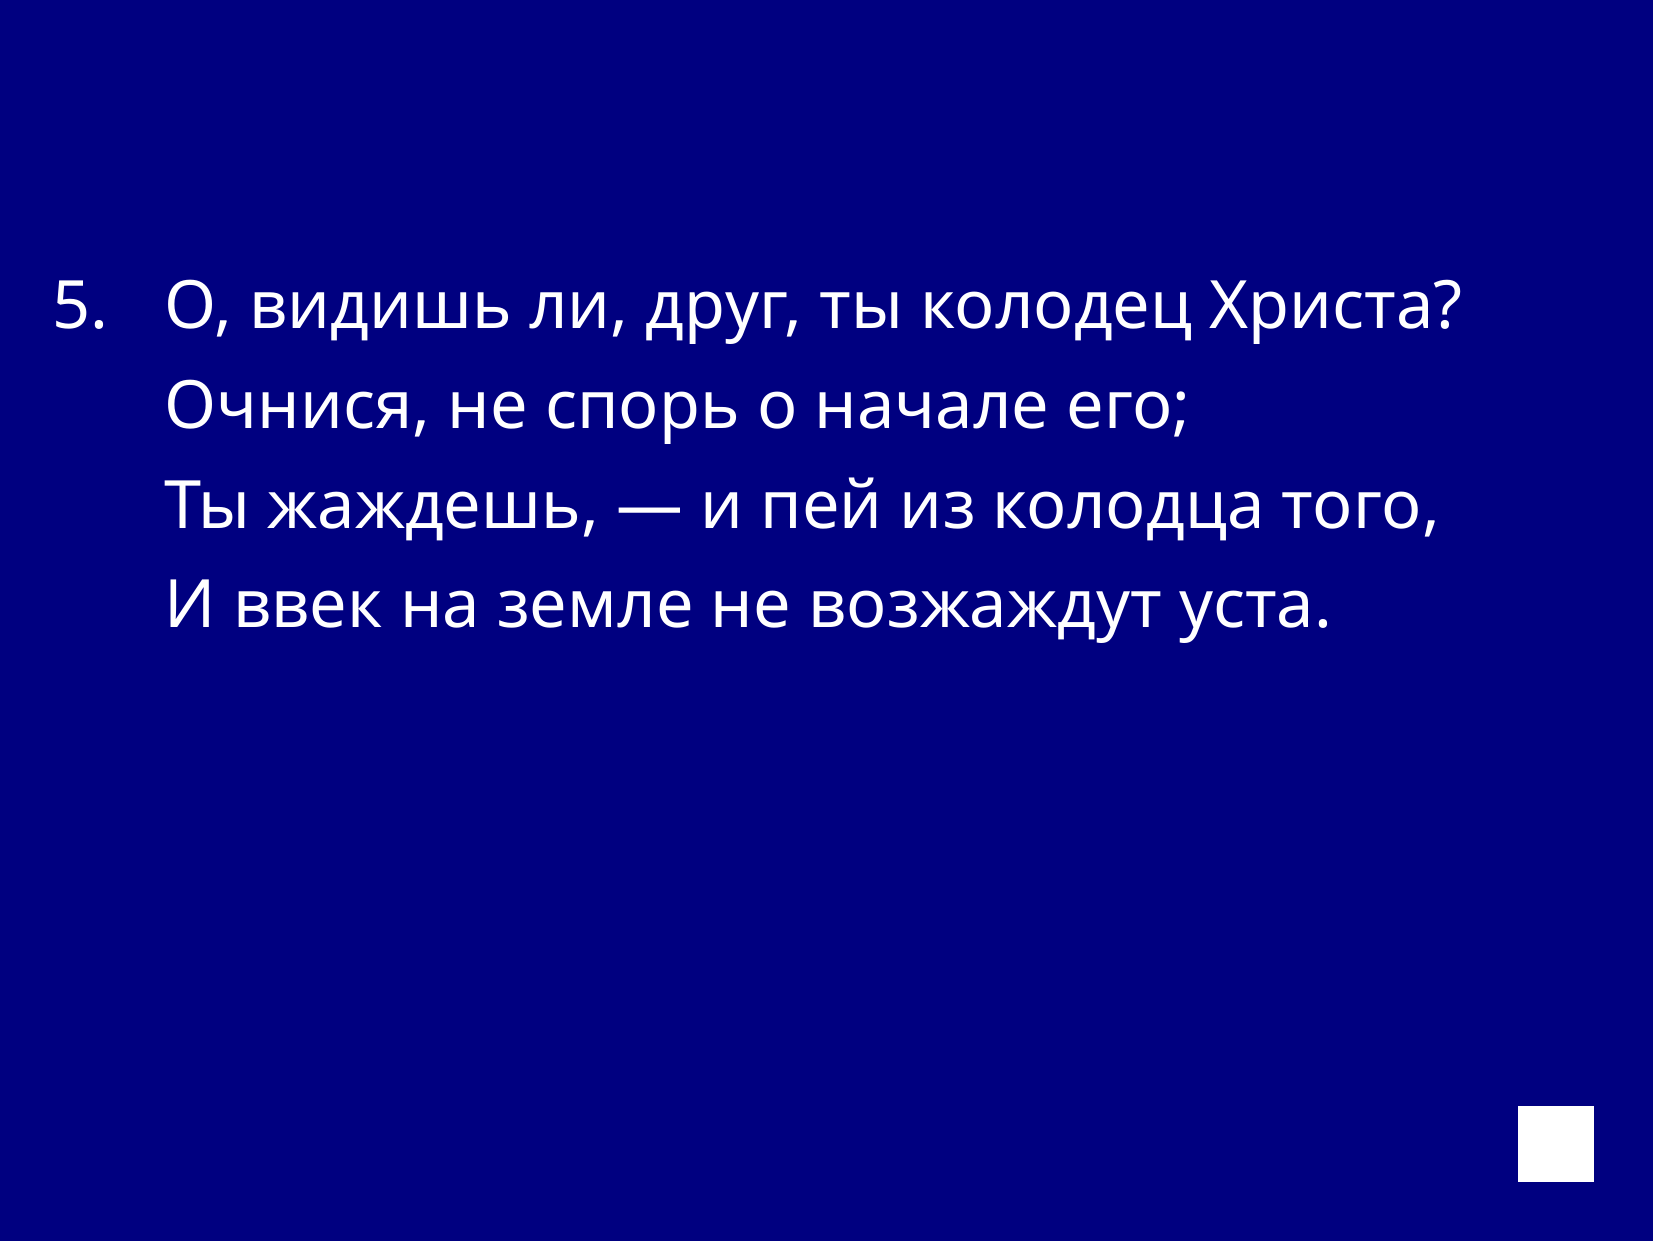

5.	О, видишь ли, друг, ты колодец Христа?
	Очнися, не спорь о начале его;
	Ты жаждешь, ― и пей из колодца того,
	И ввек на земле не возжаждут уста.